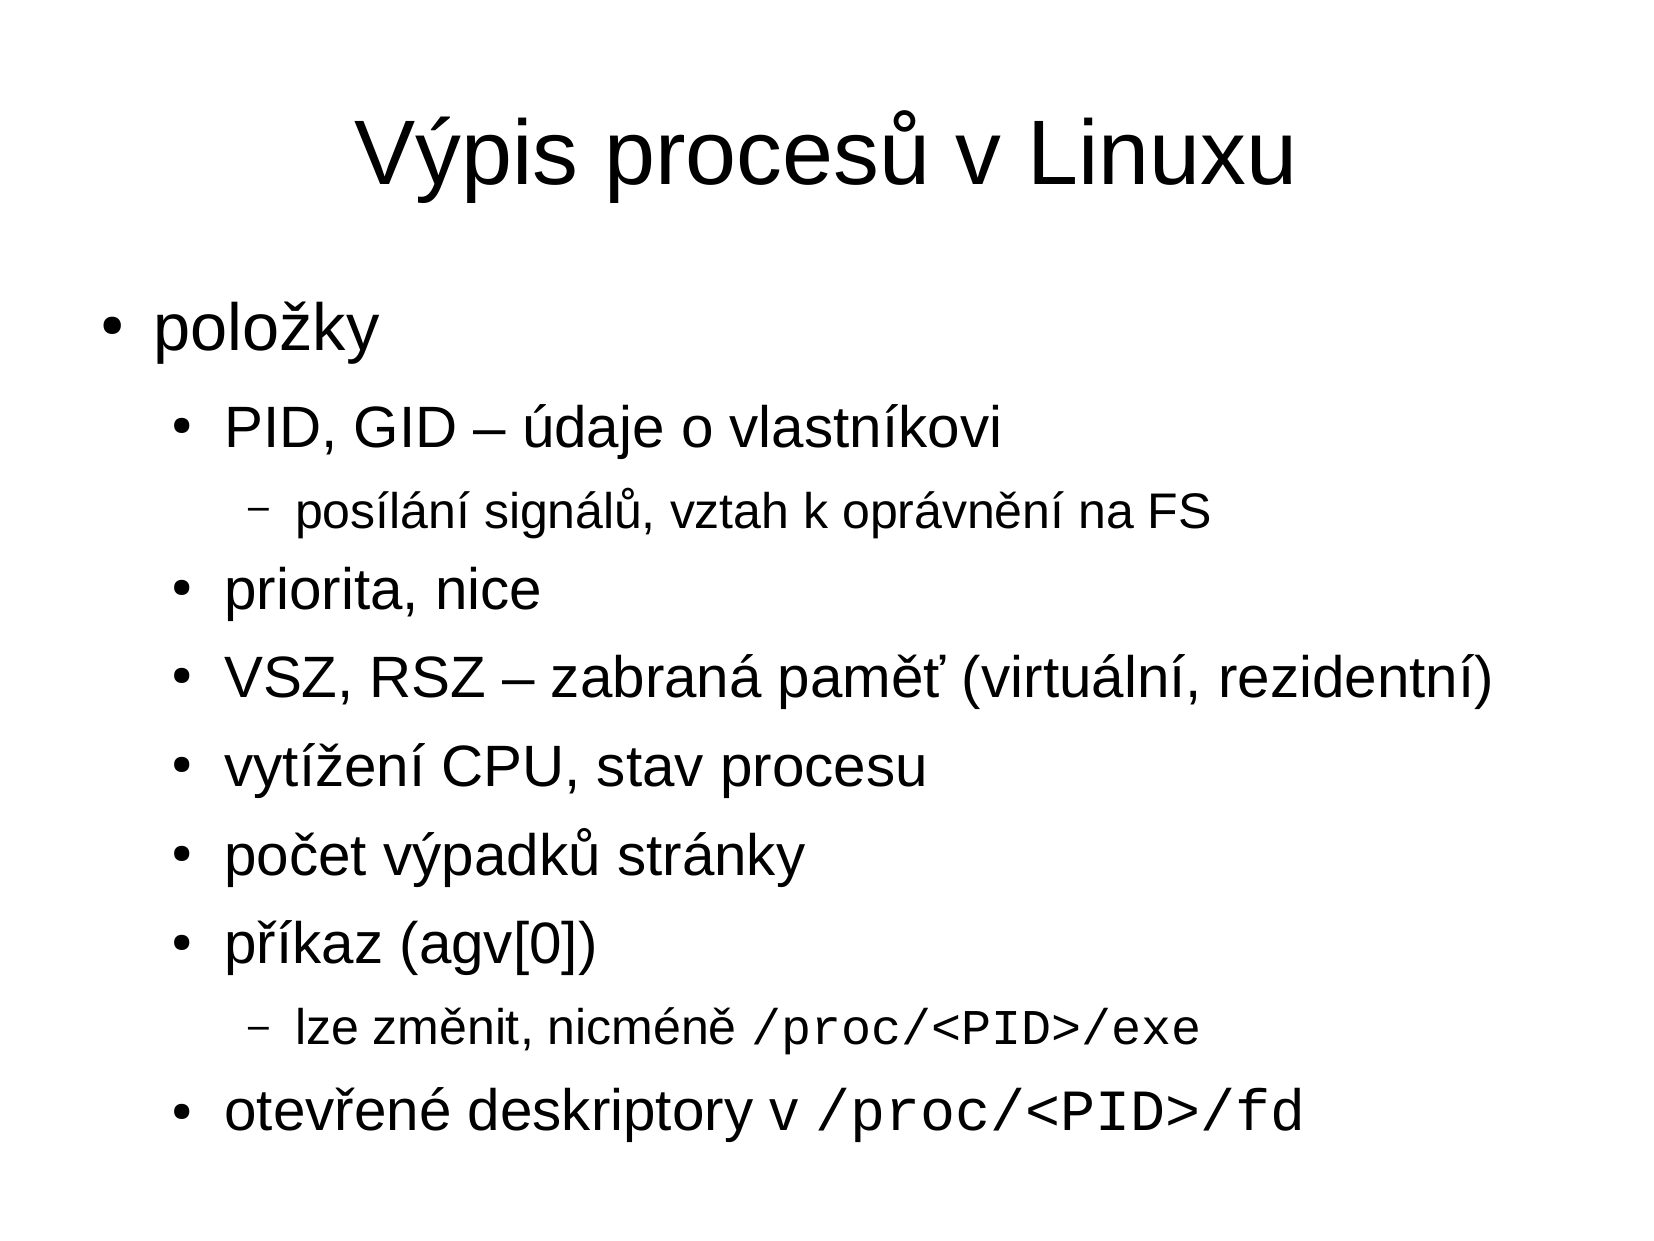

# Výpis procesů v Linuxu
položky
PID, GID – údaje o vlastníkovi
posílání signálů, vztah k oprávnění na FS
priorita, nice
VSZ, RSZ – zabraná paměť (virtuální, rezidentní)
vytížení CPU, stav procesu
počet výpadků stránky
příkaz (agv[0])
lze změnit, nicméně /proc/<PID>/exe
otevřené deskriptory v /proc/<PID>/fd